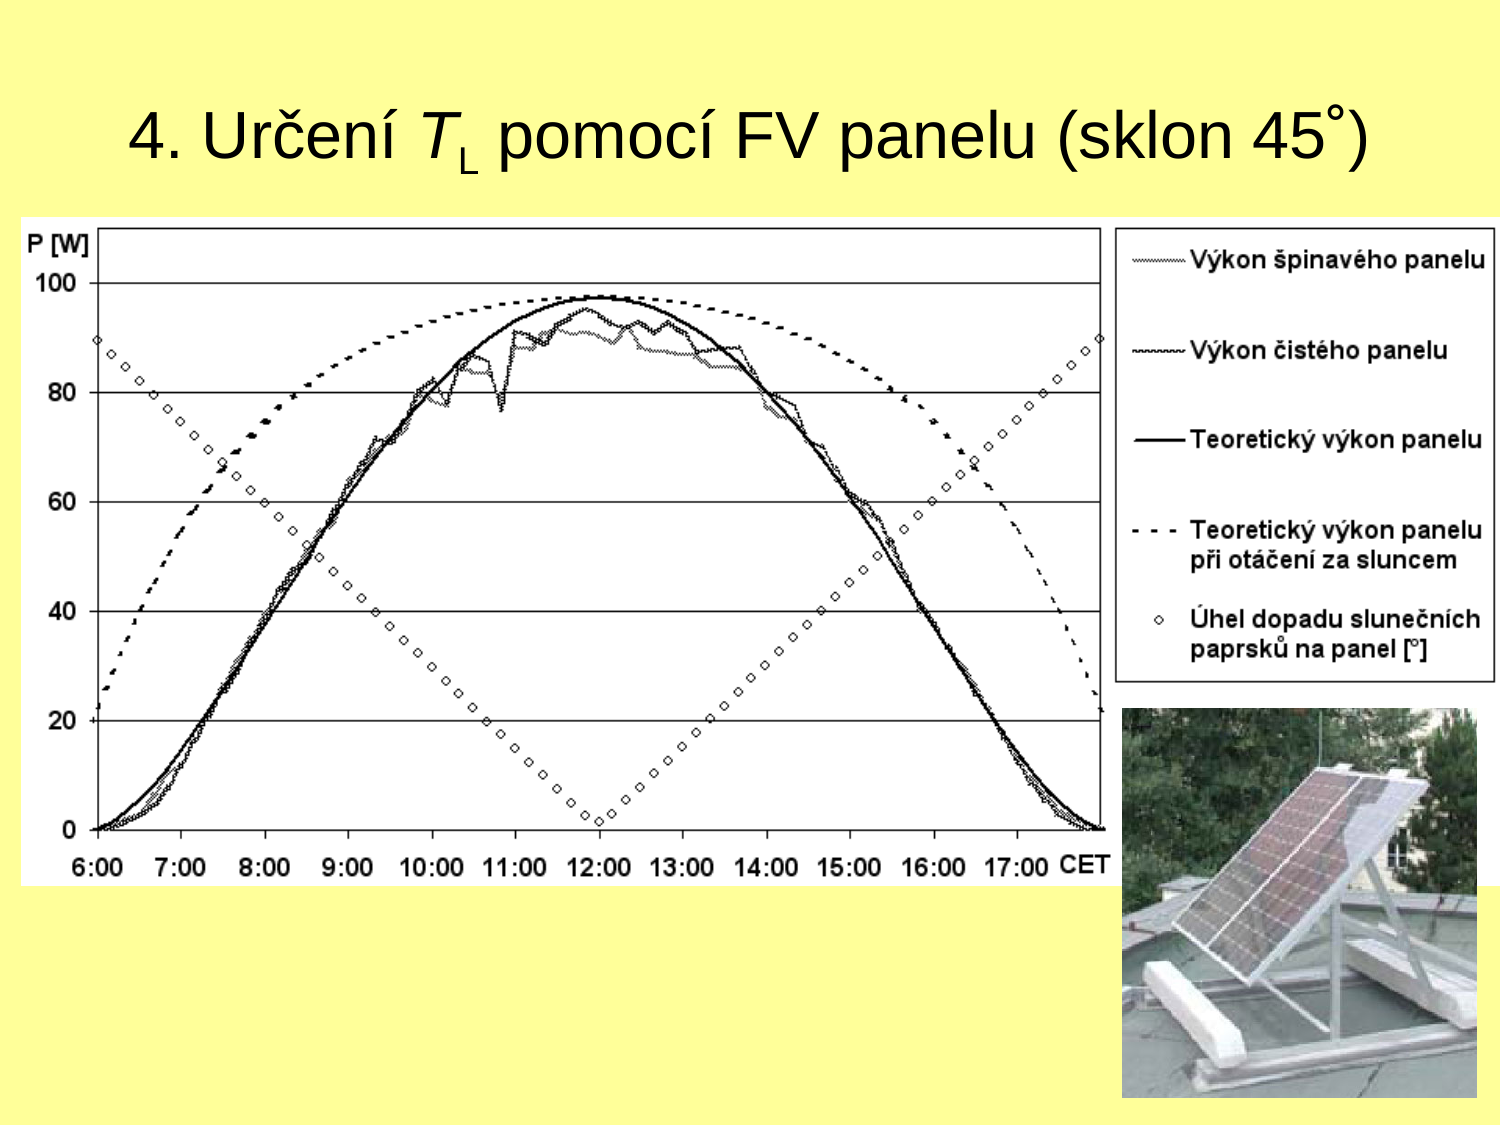

# 4. Určení TL pomocí FV panelu (sklon 45˚)
9